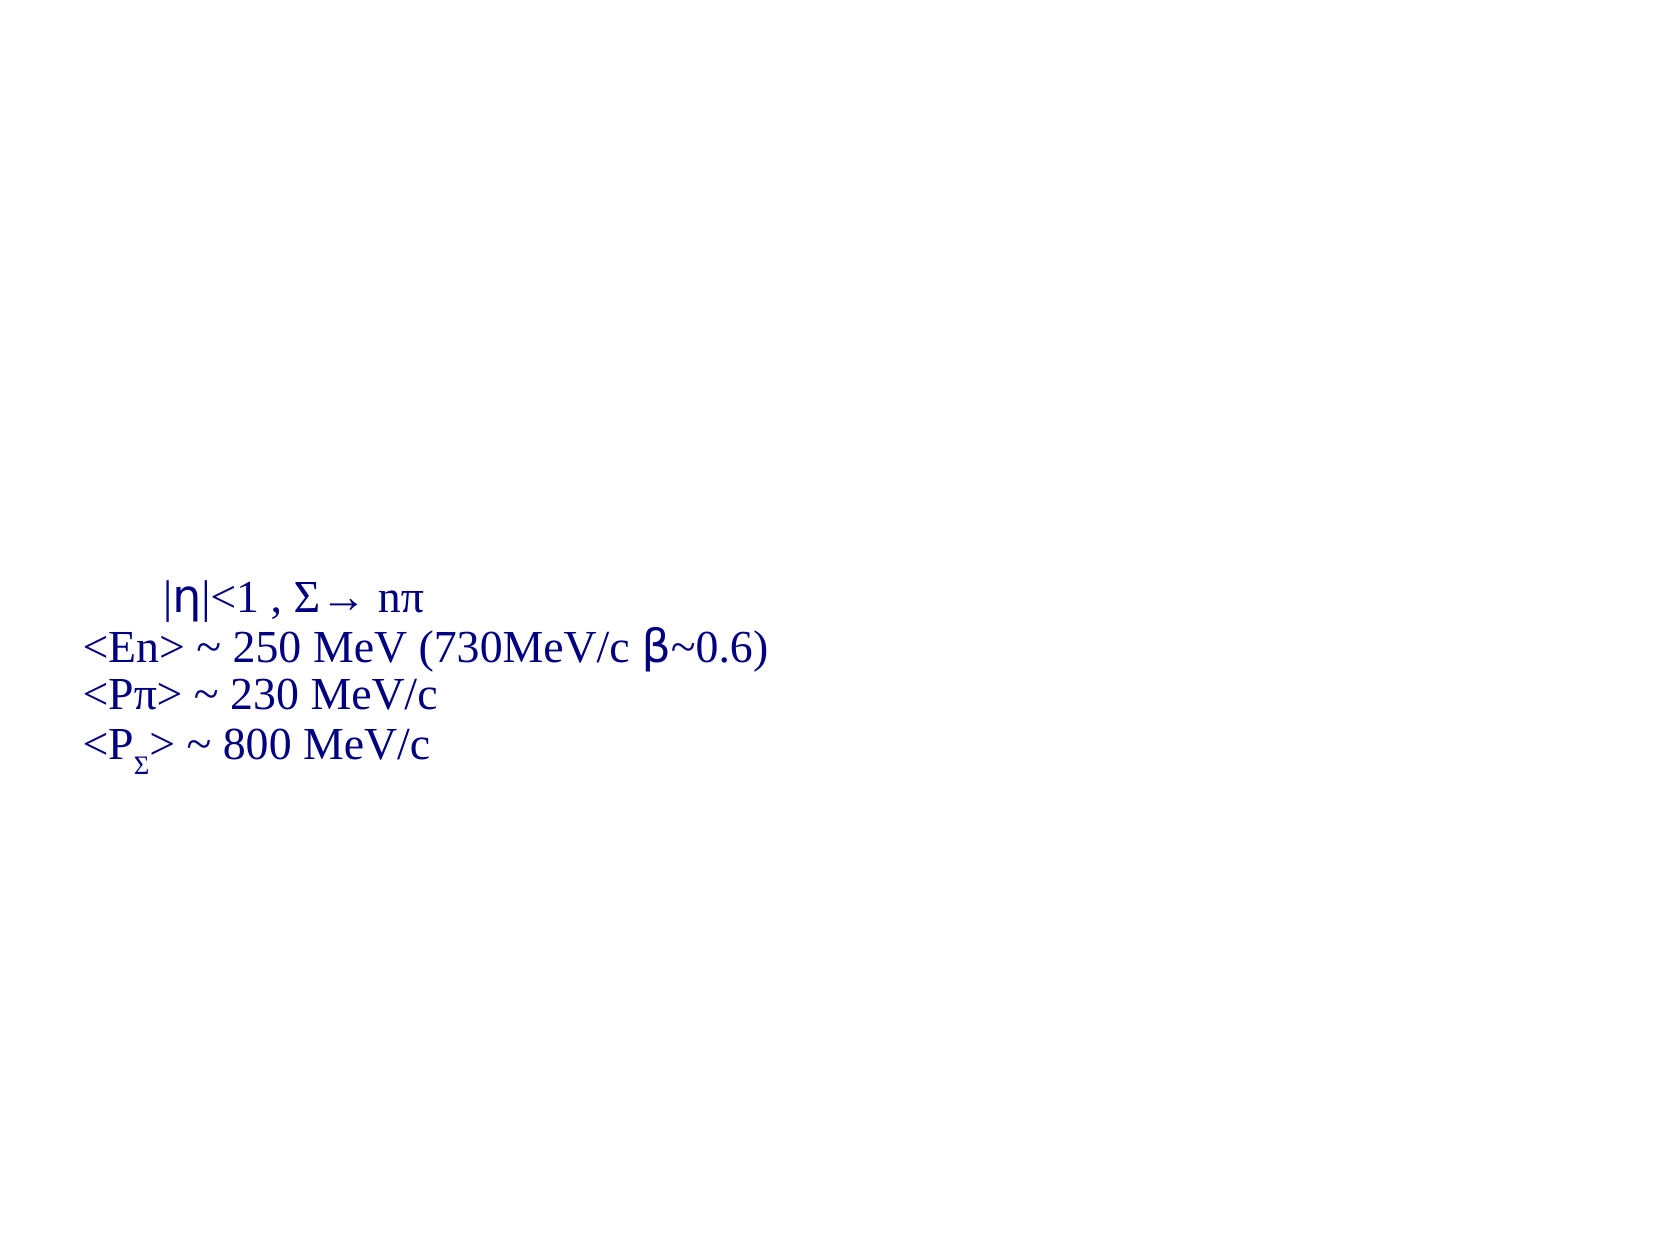

#
 |η|<1 , Σ→ nπ
<En> ~ 250 MeV (730MeV/c β~0.6)
<Pπ> ~ 230 MeV/c
<PΣ> ~ 800 MeV/c